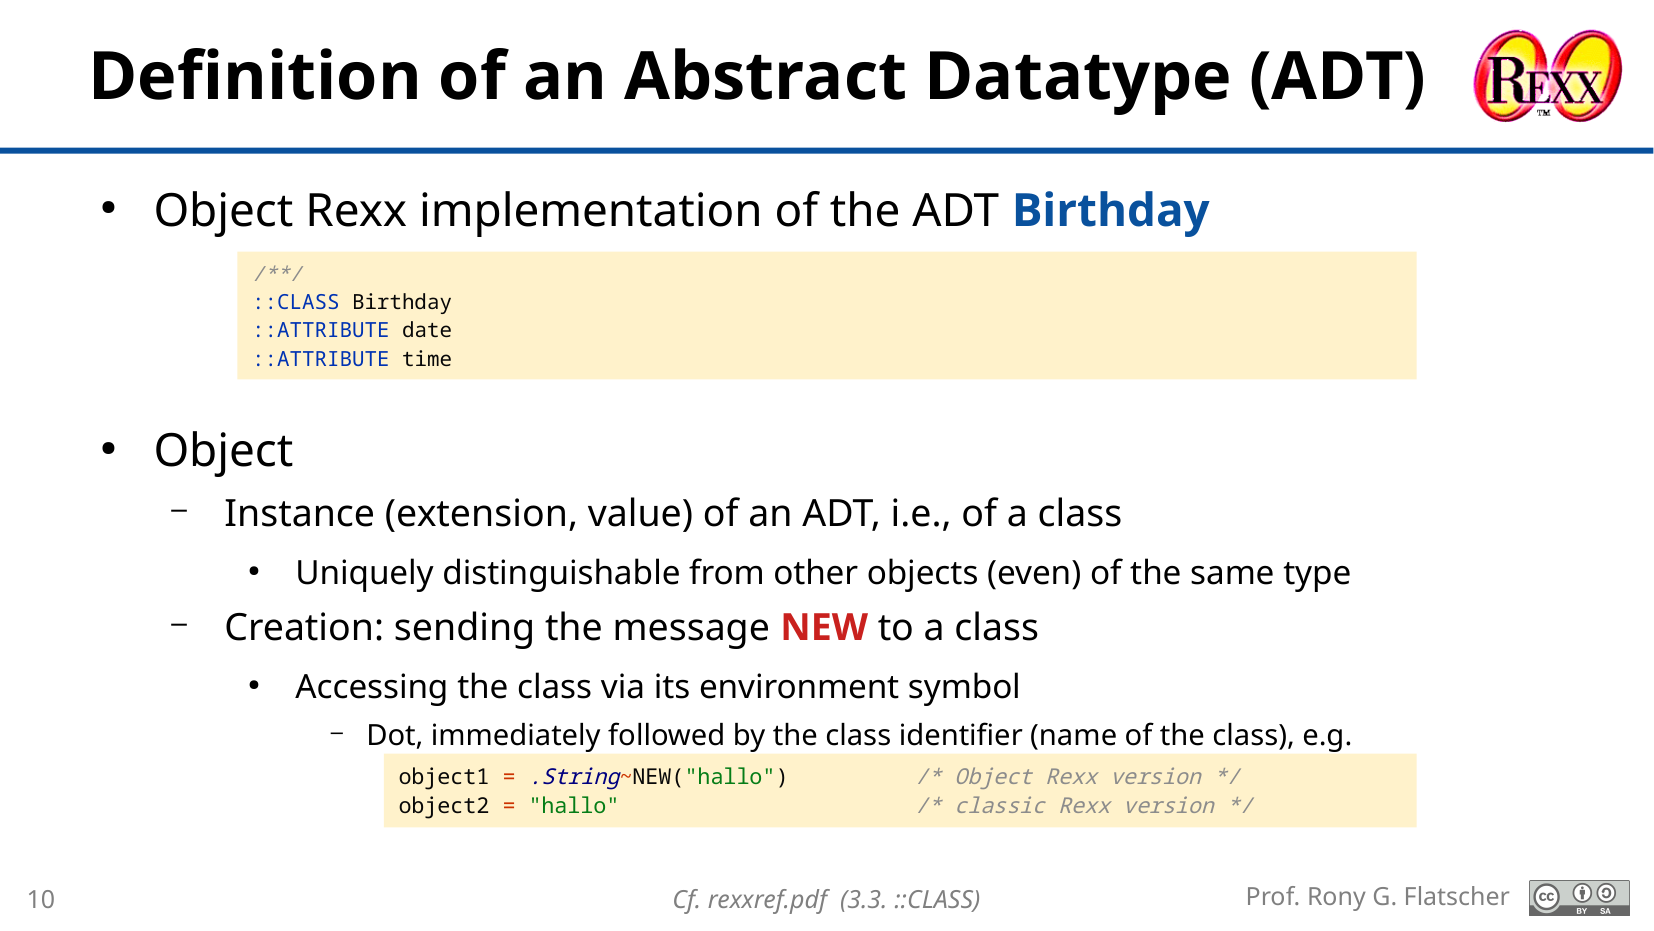

# Definition of an Abstract Datatype (ADT)
Object Rexx implementation of the ADT Birthday
Object
Instance (extension, value) of an ADT, i.e., of a class
Uniquely distinguishable from other objects (even) of the same type
Creation: sending the message NEW to a class
Accessing the class via its environment symbol
Dot, immediately followed by the class identifier (name of the class), e.g.
/**/
::CLASS Birthday
::ATTRIBUTE date
::ATTRIBUTE time
object1 = .String~NEW("hallo") 		/* Object Rexx version */
object2 = "hallo" 				/* classic Rexx version */
Cf. rexxref.pdf (3.3. ::CLASS)